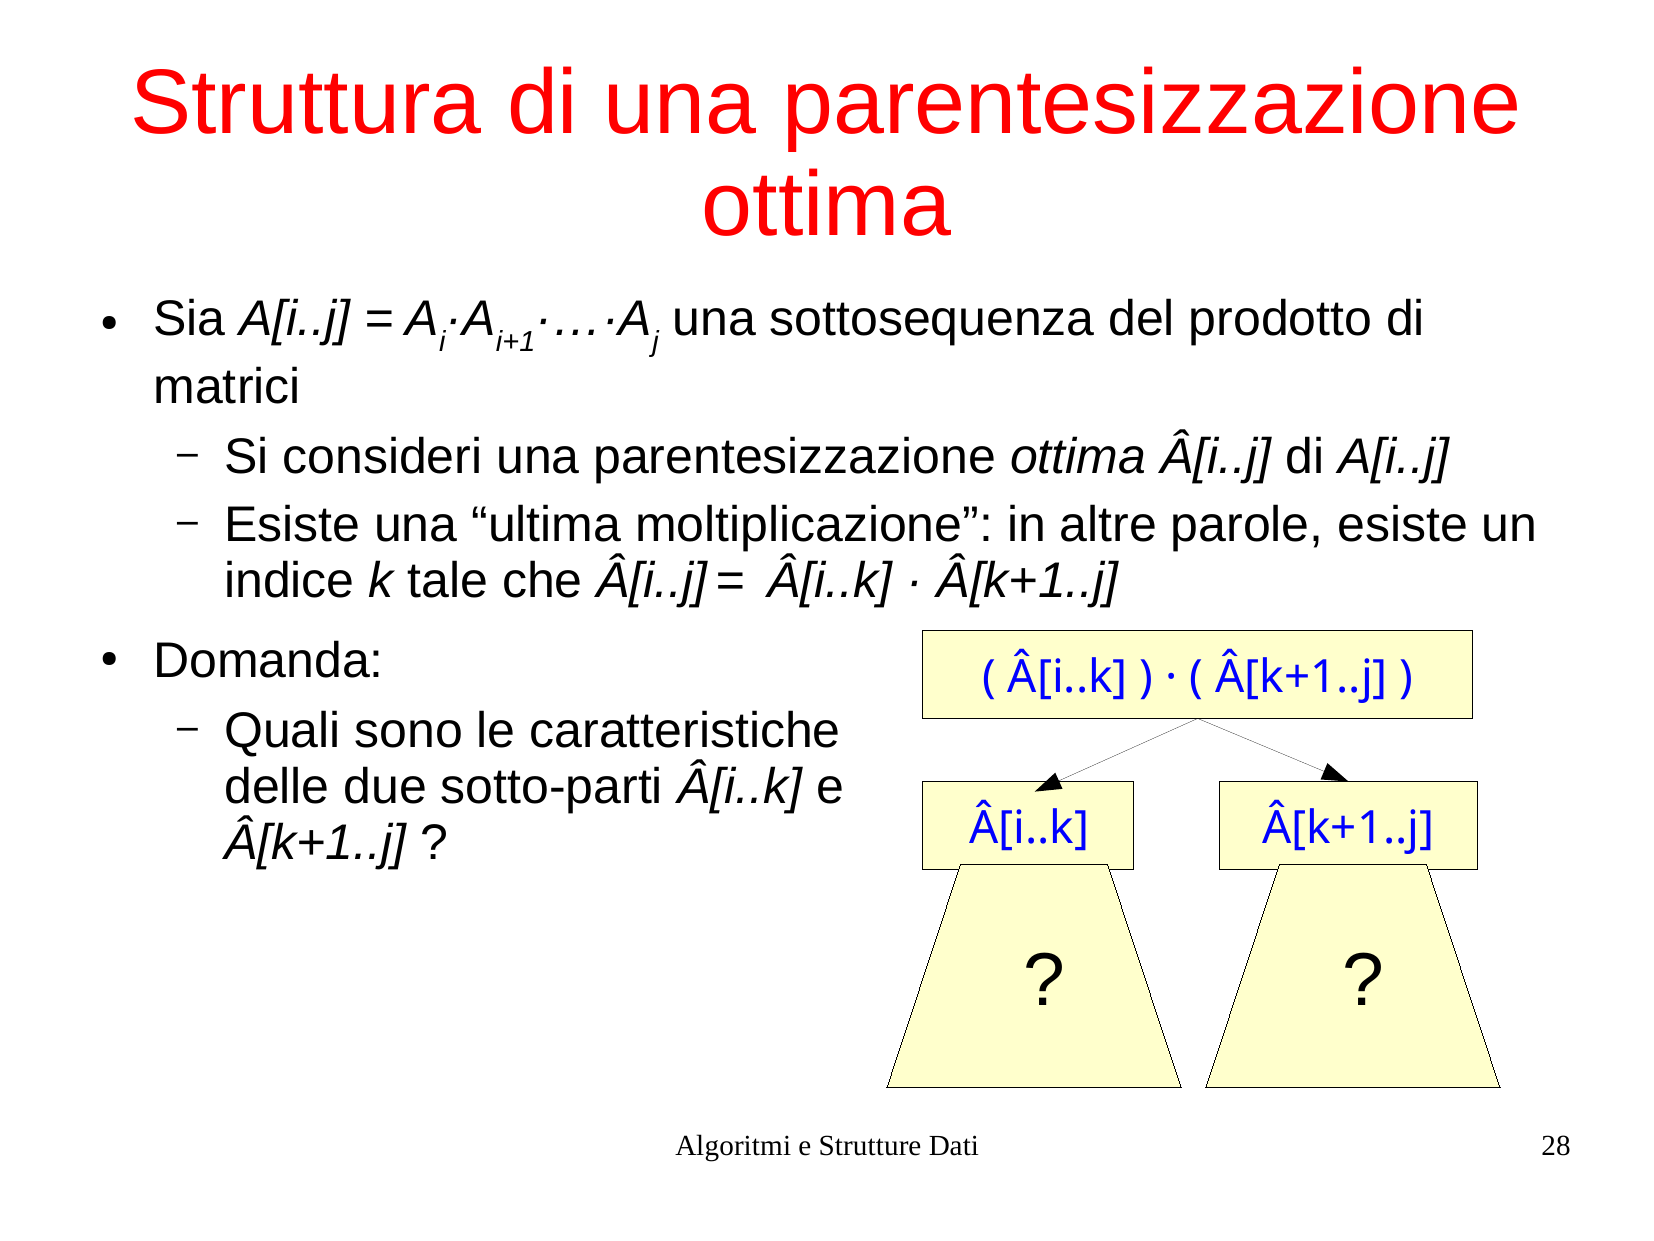

# Struttura di una parentesizzazione ottima
Sia A[i..j] = Ai·Ai+1·…·Aj una sottosequenza del prodotto di matrici
Si consideri una parentesizzazione ottima Â[i..j] di A[i..j]
Esiste una “ultima moltiplicazione”: in altre parole, esiste un indice k tale che Â[i..j] = Â[i..k] · Â[k+1..j]
Domanda:
Quali sono le caratteristiche
delle due sotto-parti Â[i..k] e
Â[k+1..j] ?
 ( Â[i..k] ) · ( Â[k+1..j] )
 Â[i..k]
 Â[k+1..j]
?
?
Algoritmi e Strutture Dati
28